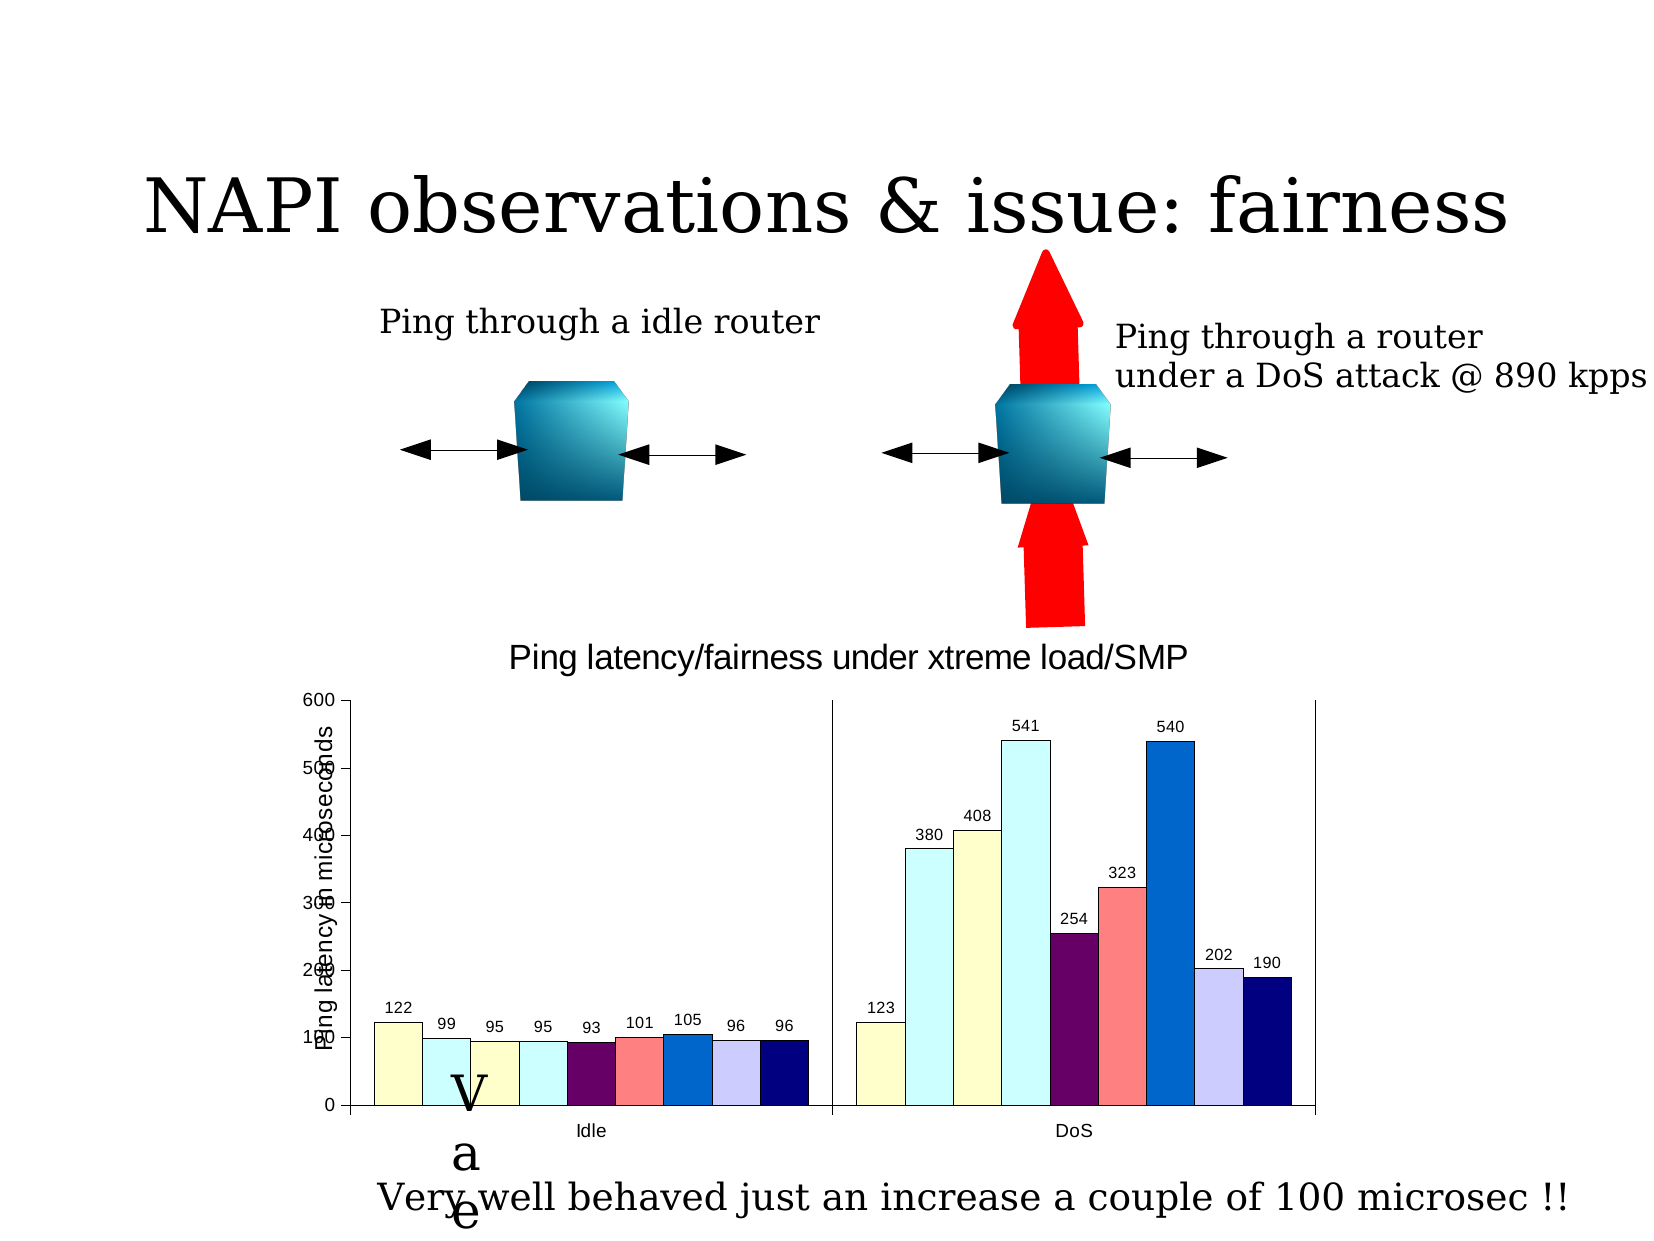

# NAPI observations & issue: fairness
Ping through a idle router
Ping through a router
under a DoS attack @ 890 kpps
### Chart: Ping latency/fairness under xtreme load/SMP
| Category | 0 | 1 | 2 | 3 | 4 | 5 | 6 | 7 | 8 |
|---|---|---|---|---|---|---|---|---|---|
| Idle | 122.0 | 99.0 | 95.0 | 95.0 | 93.0 | 101.0 | 105.0 | 96.0 | 96.0 |
| DoS | 123.0 | 380.0 | 408.0 | 541.0 | 254.0 | 323.0 | 540.0 | 202.0 | 190.0 |Vae
Very well behaved just an increase a couple of 100 microsec !!